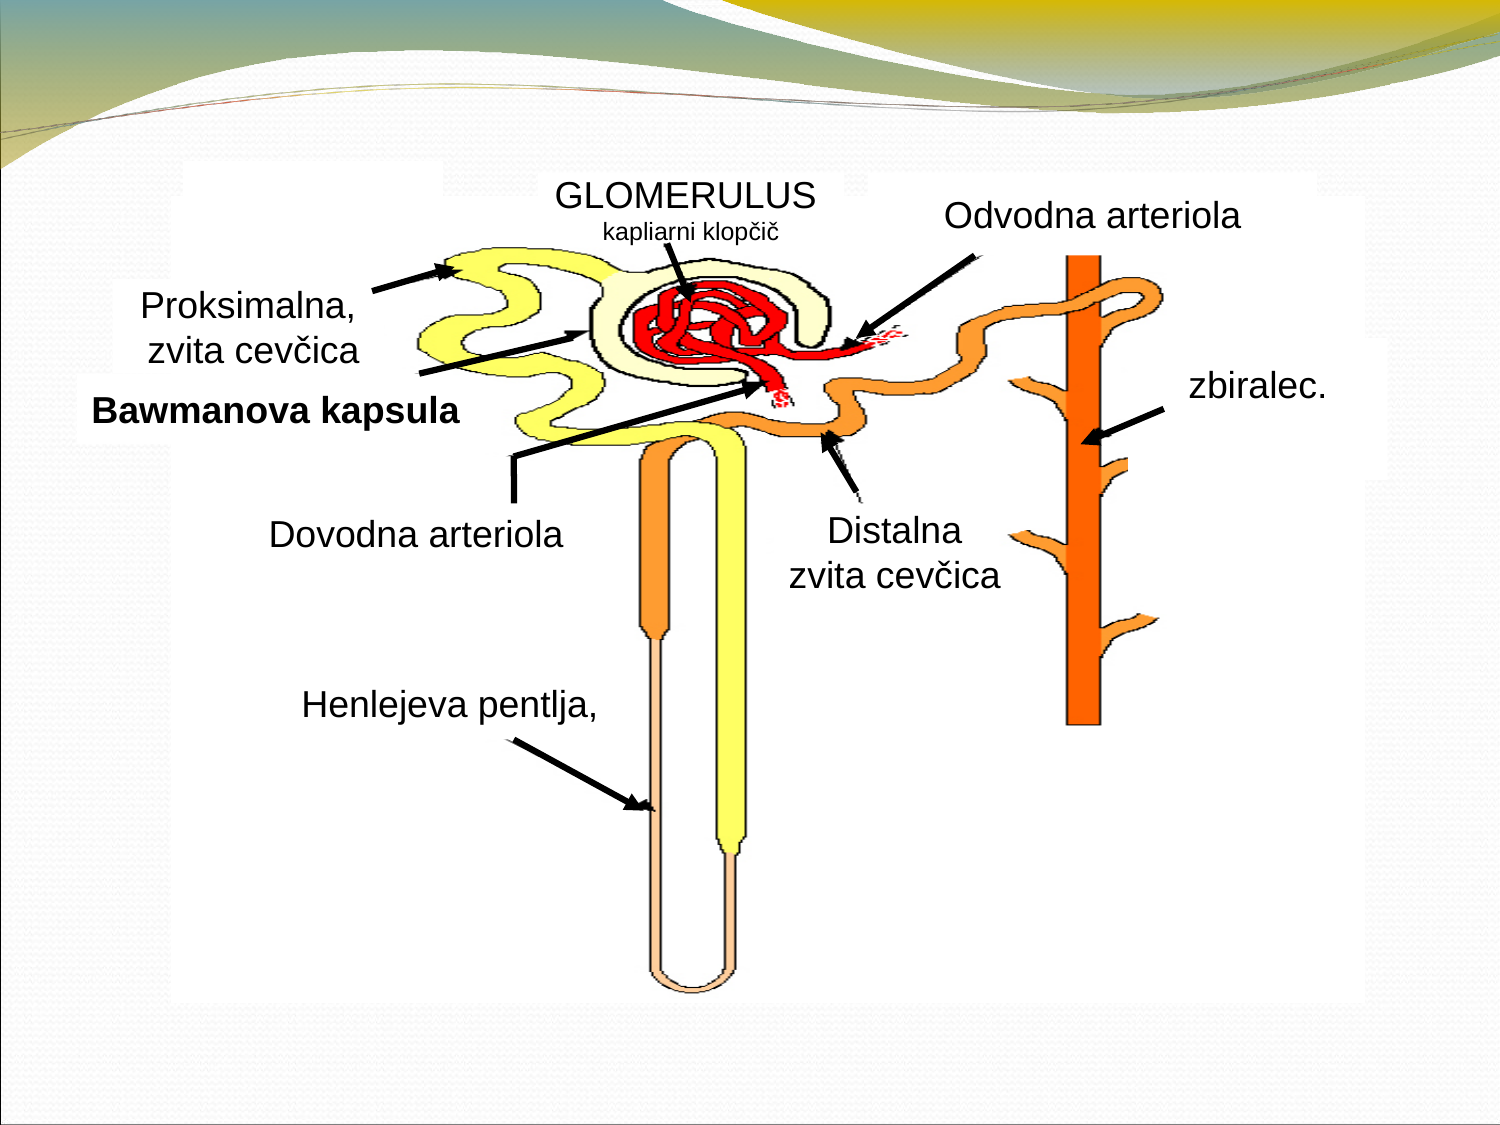

GLOMERULUS
kapliarni klopčič
Odvodna arteriola
Proksimalna,
 zvita cevčica
zbiralec.
Bawmanova kapsula
Dovodna arteriola
Distalna
zvita cevčica
Henlejeva pentlja,